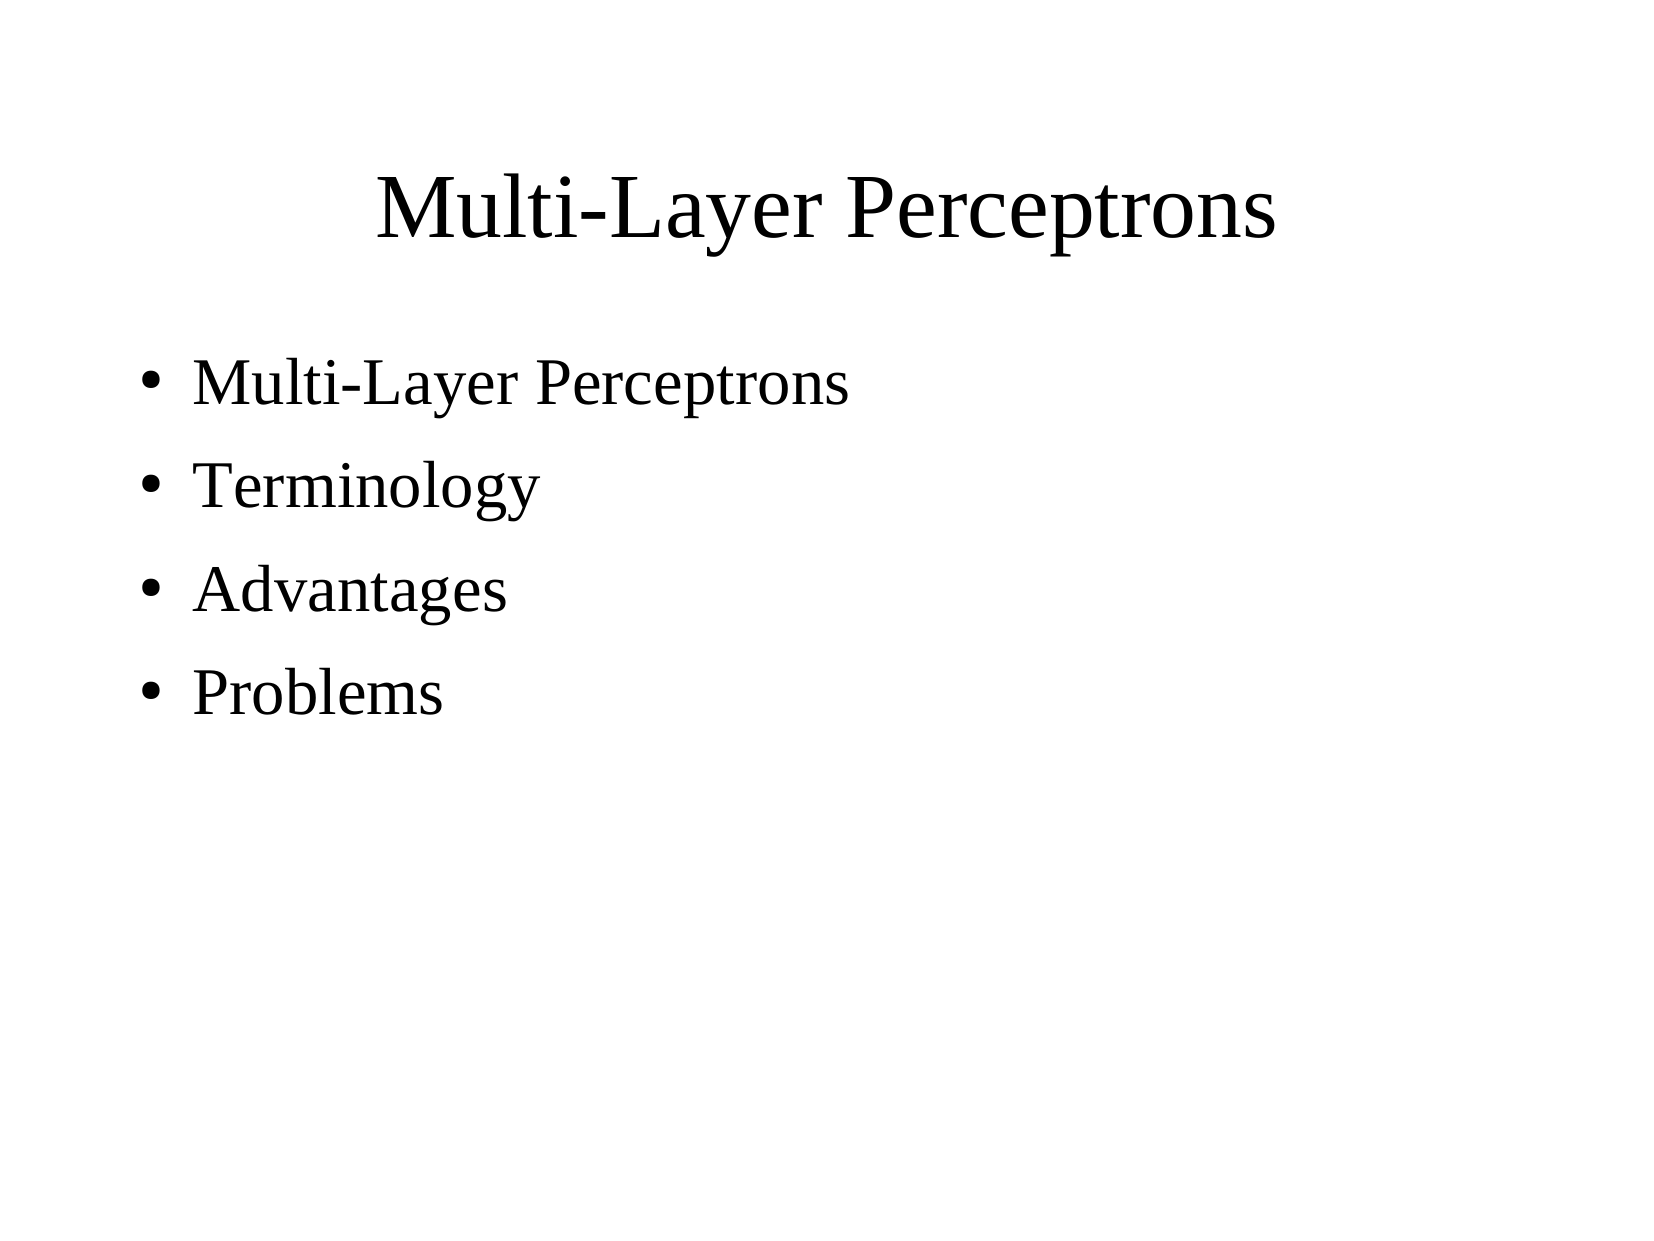

# Multi-Layer Perceptrons
Multi-Layer Perceptrons
Terminology
Advantages
Problems